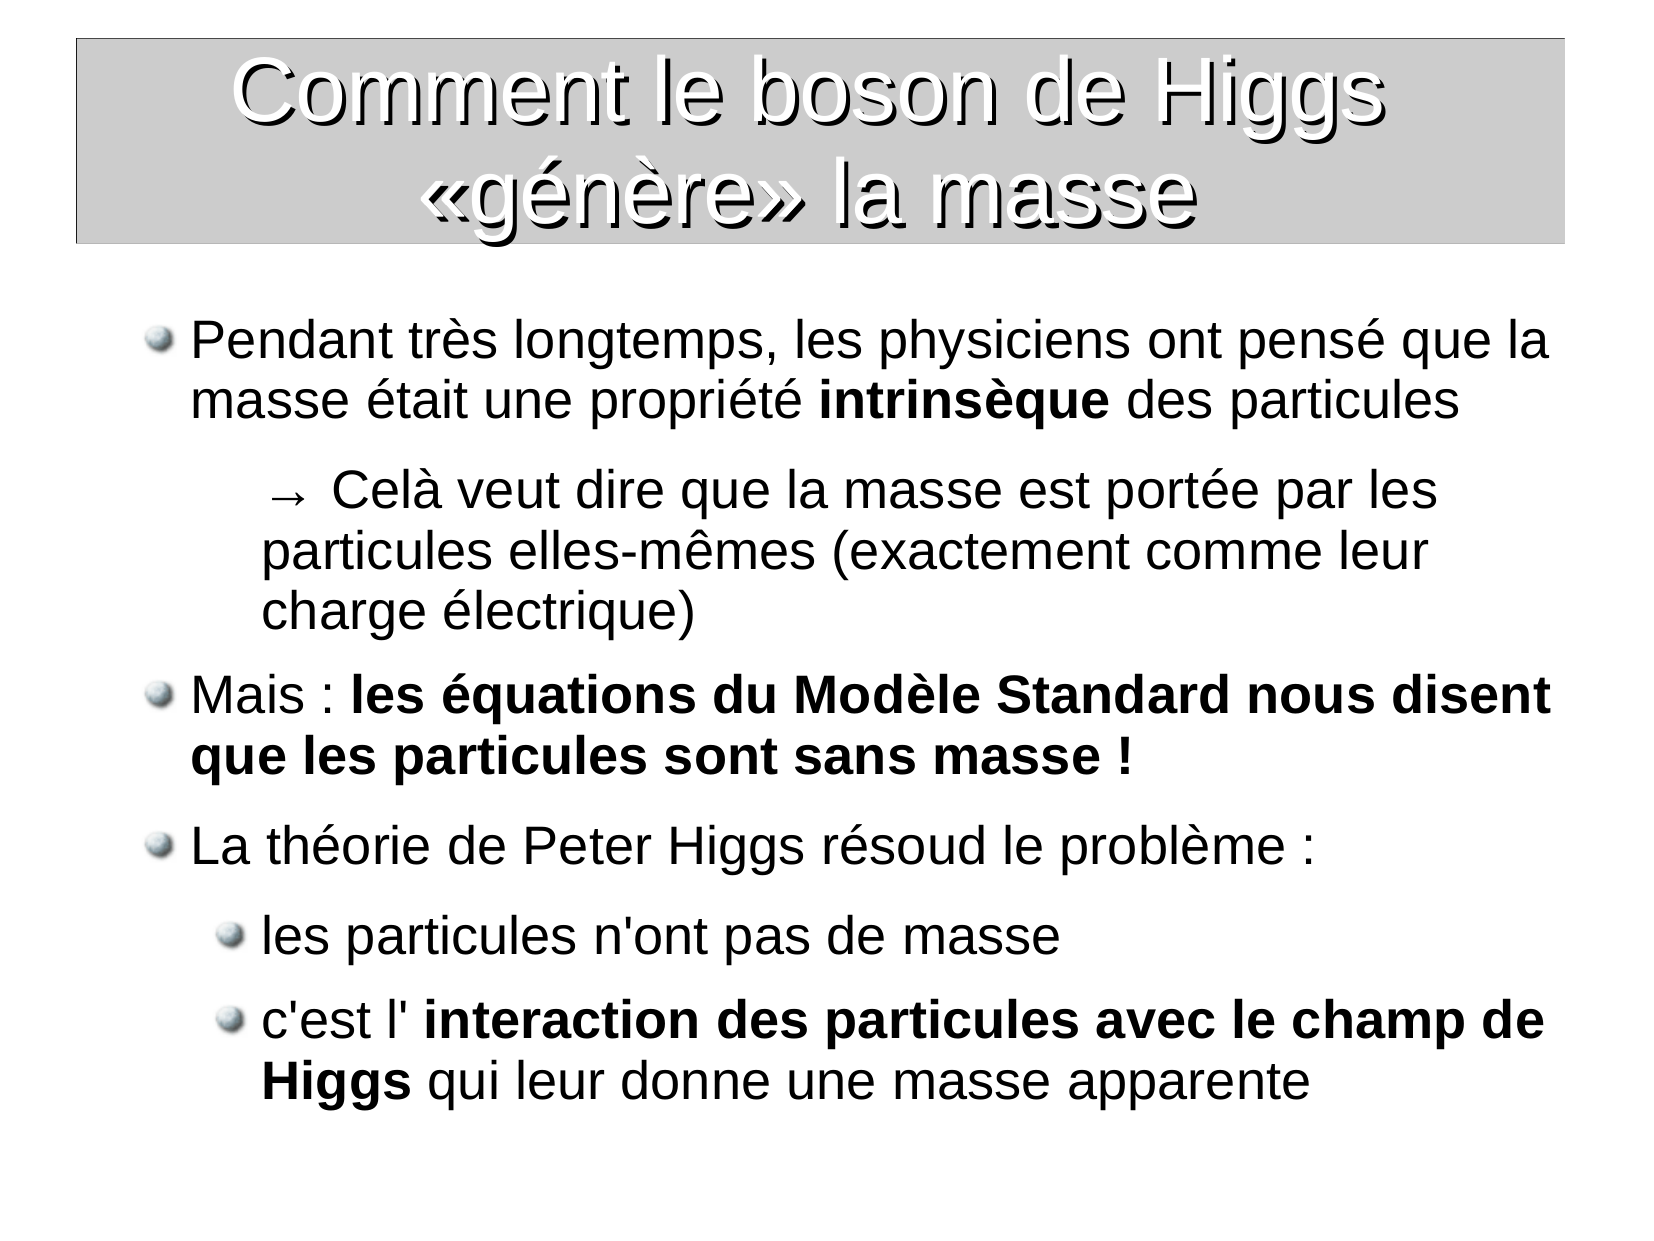

# Comment le boson de Higgs «génère» la masse
Pendant très longtemps, les physiciens ont pensé que la masse était une propriété intrinsèque des particules
→ Celà veut dire que la masse est portée par les particules elles-mêmes (exactement comme leur charge électrique)
Mais : les équations du Modèle Standard nous disent que les particules sont sans masse !
La théorie de Peter Higgs résoud le problème :
les particules n'ont pas de masse
c'est l' interaction des particules avec le champ de Higgs qui leur donne une masse apparente